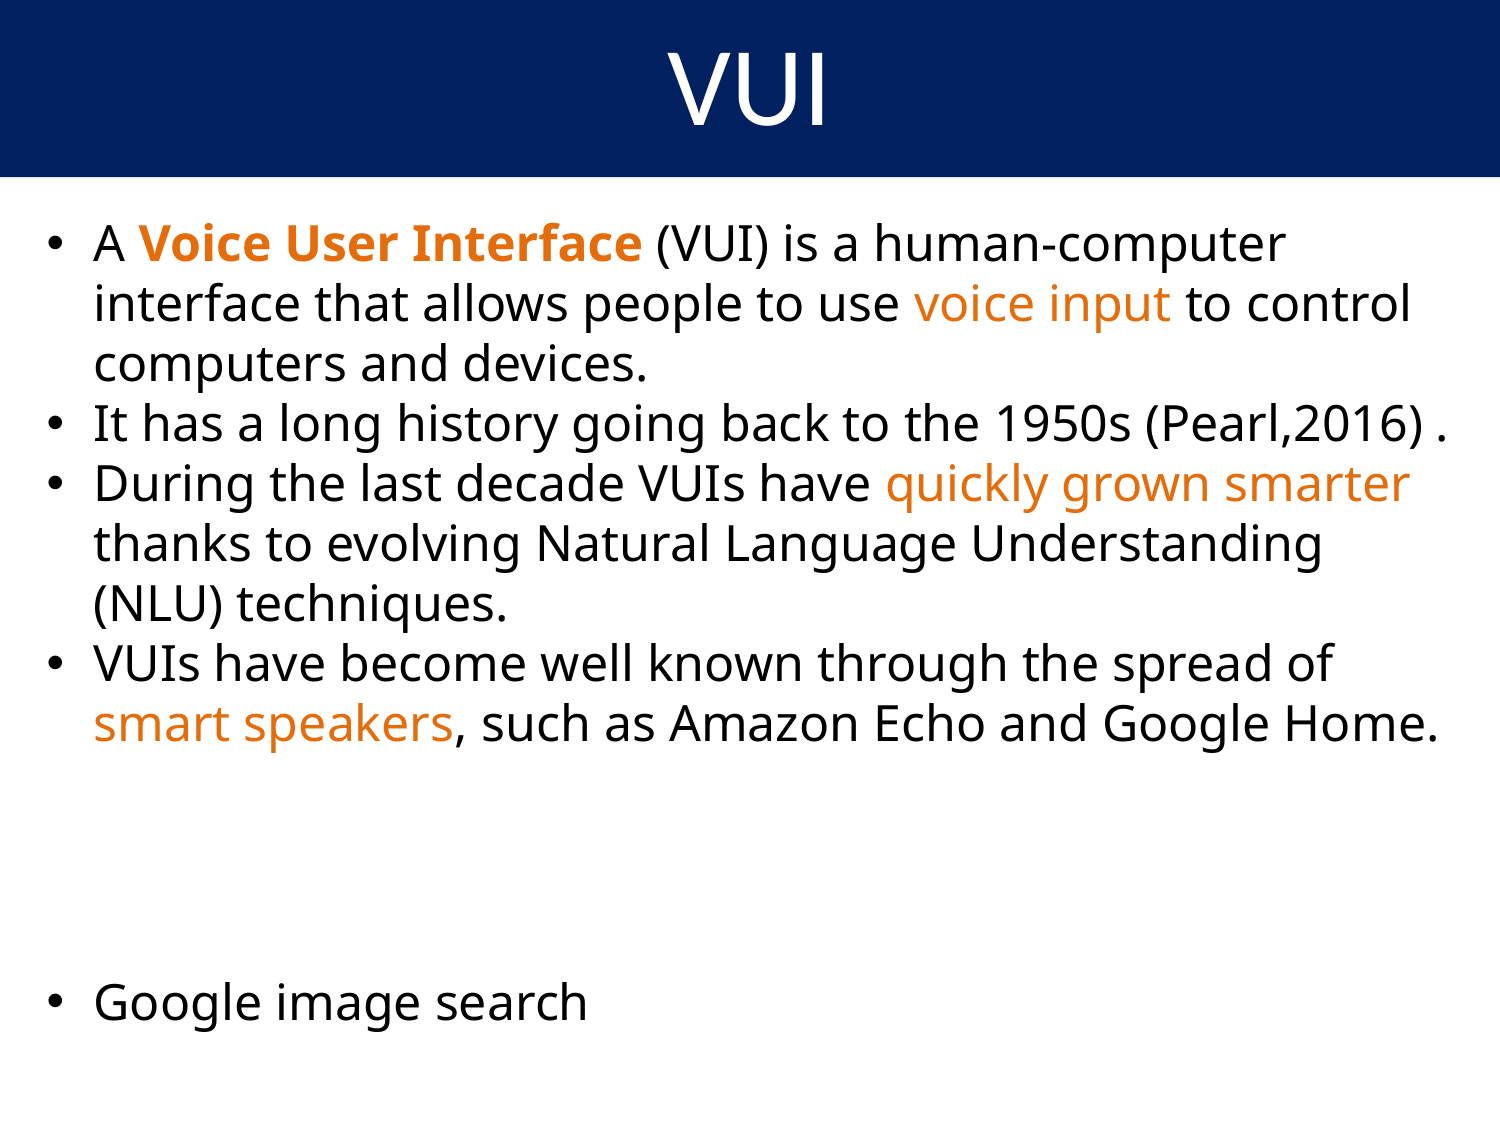

VUI
A Voice User Interface (VUI) is a human-computer interface that allows people to use voice input to control computers and devices.
It has a long history going back to the 1950s (Pearl,2016) .
During the last decade VUIs have quickly grown smarter thanks to evolving Natural Language Understanding (NLU) techniques.
VUIs have become well known through the spread of smart speakers, such as Amazon Echo and Google Home.
Google image search